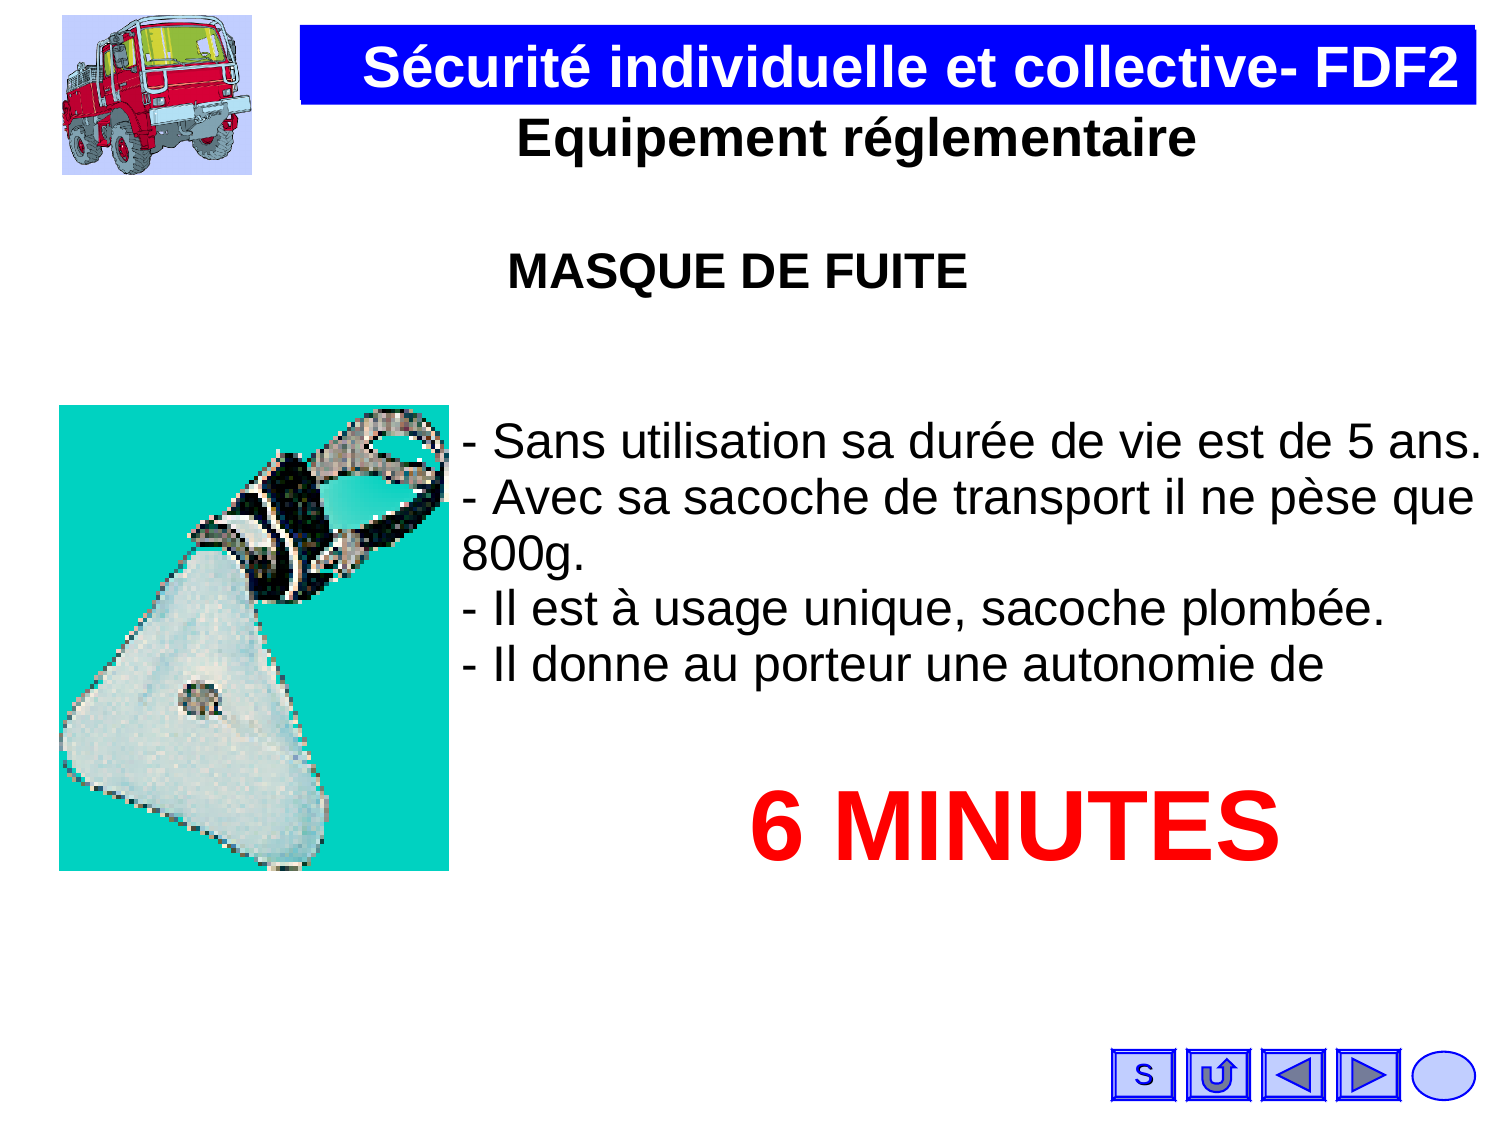

Sécurité individuelle et collective- FDF2
Equipement réglementaire
MASQUE DE FUITE
Le masque de fuite
- Sans utilisation sa durée de vie est de 5 ans.
- Avec sa sacoche de transport il ne pèse que
800g.
- Il est à usage unique, sacoche plombée.
- Il donne au porteur une autonomie de
6 MINUTES